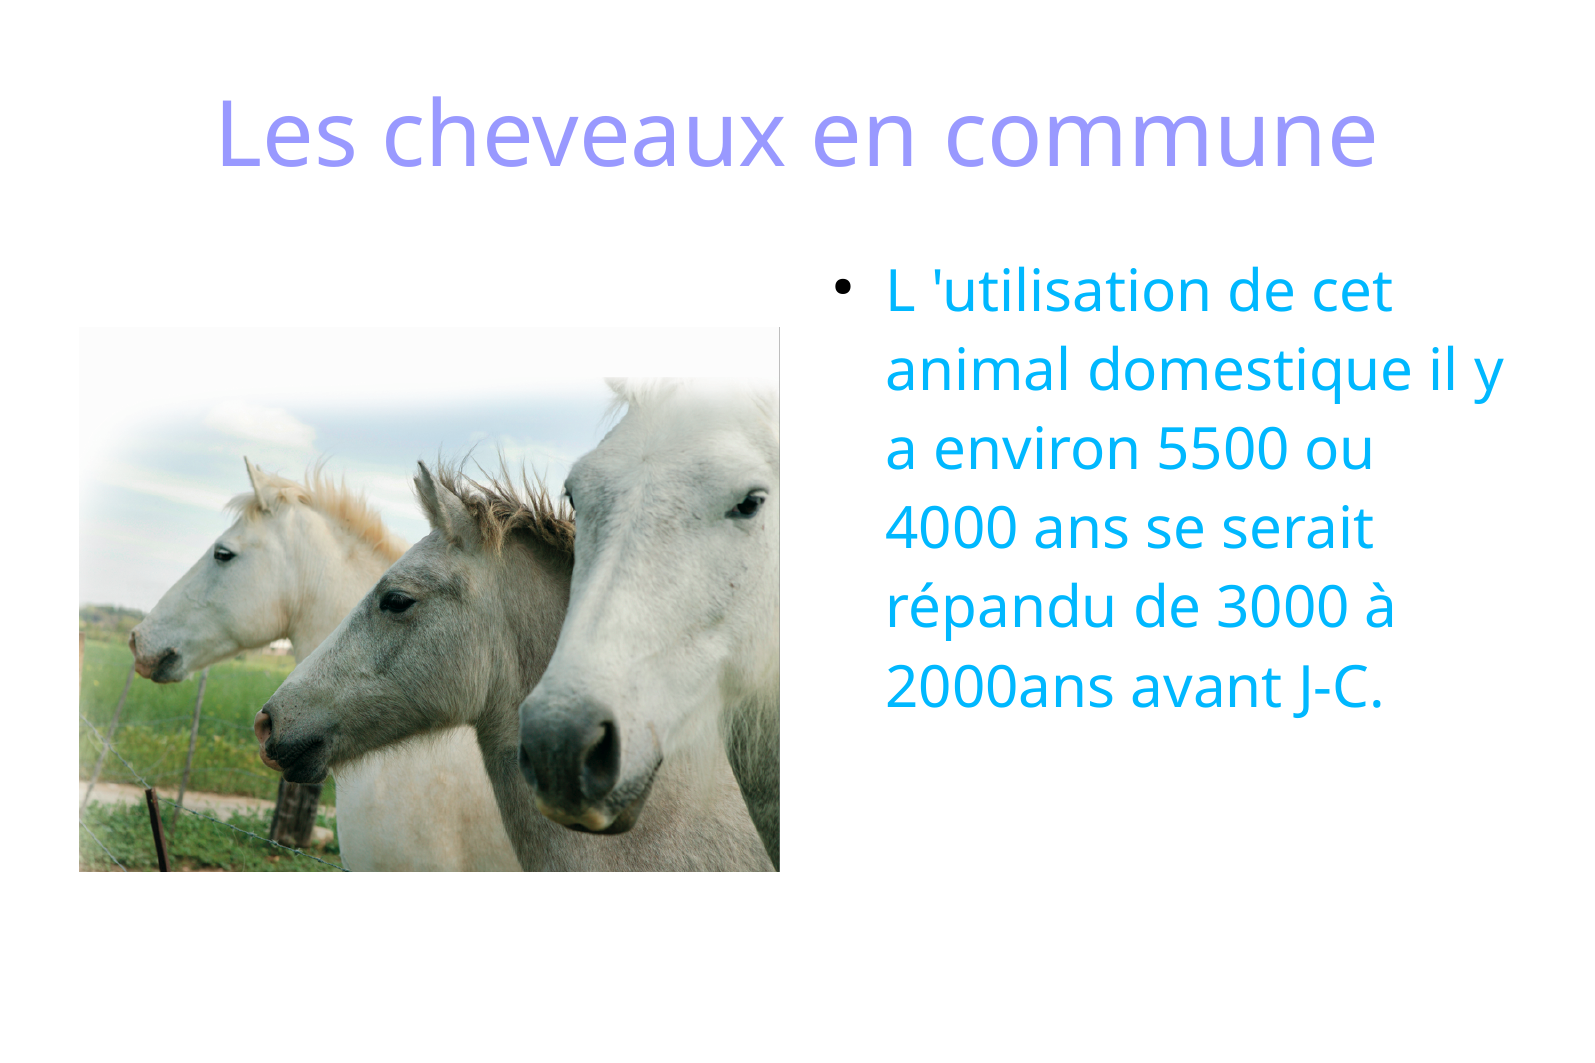

# Les cheveaux en commune
L 'utilisation de cet animal domestique il y a environ 5500 ou 4000 ans se serait répandu de 3000 à 2000ans avant J-C.